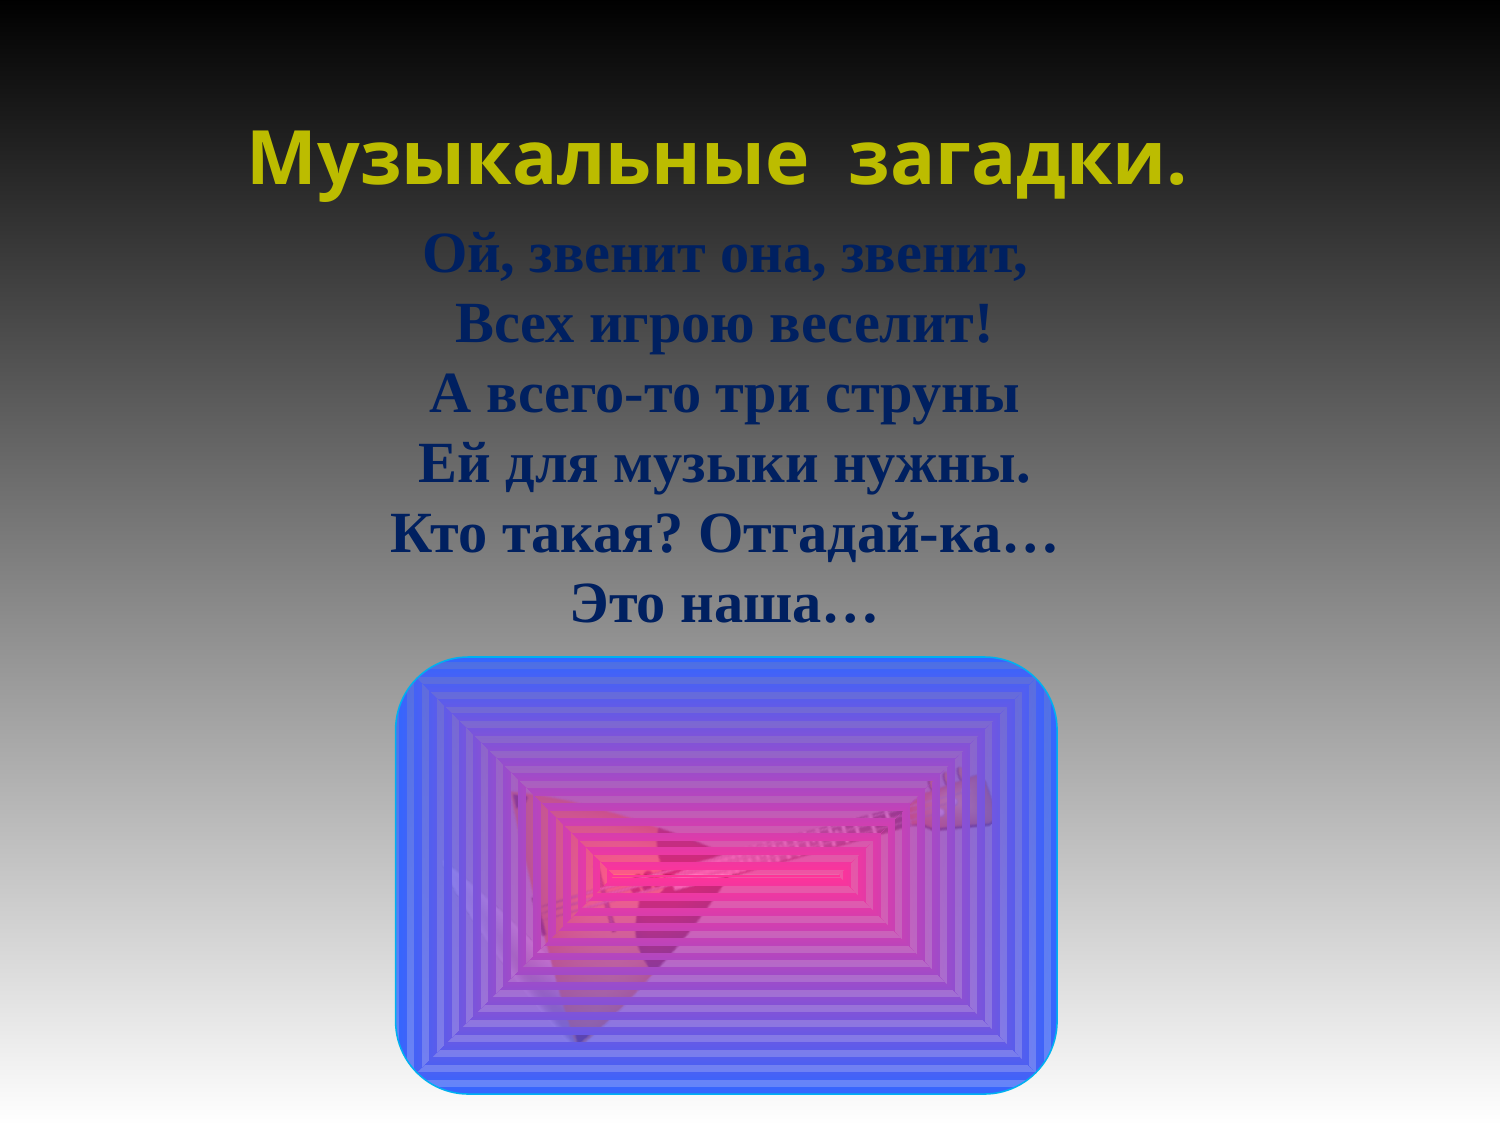

Музыкальные загадки.
Ой, звенит она, звенит,
Всех игрою веселит!
А всего-то три струны
Ей для музыки нужны.
Кто такая? Отгадай-ка…
Это наша…